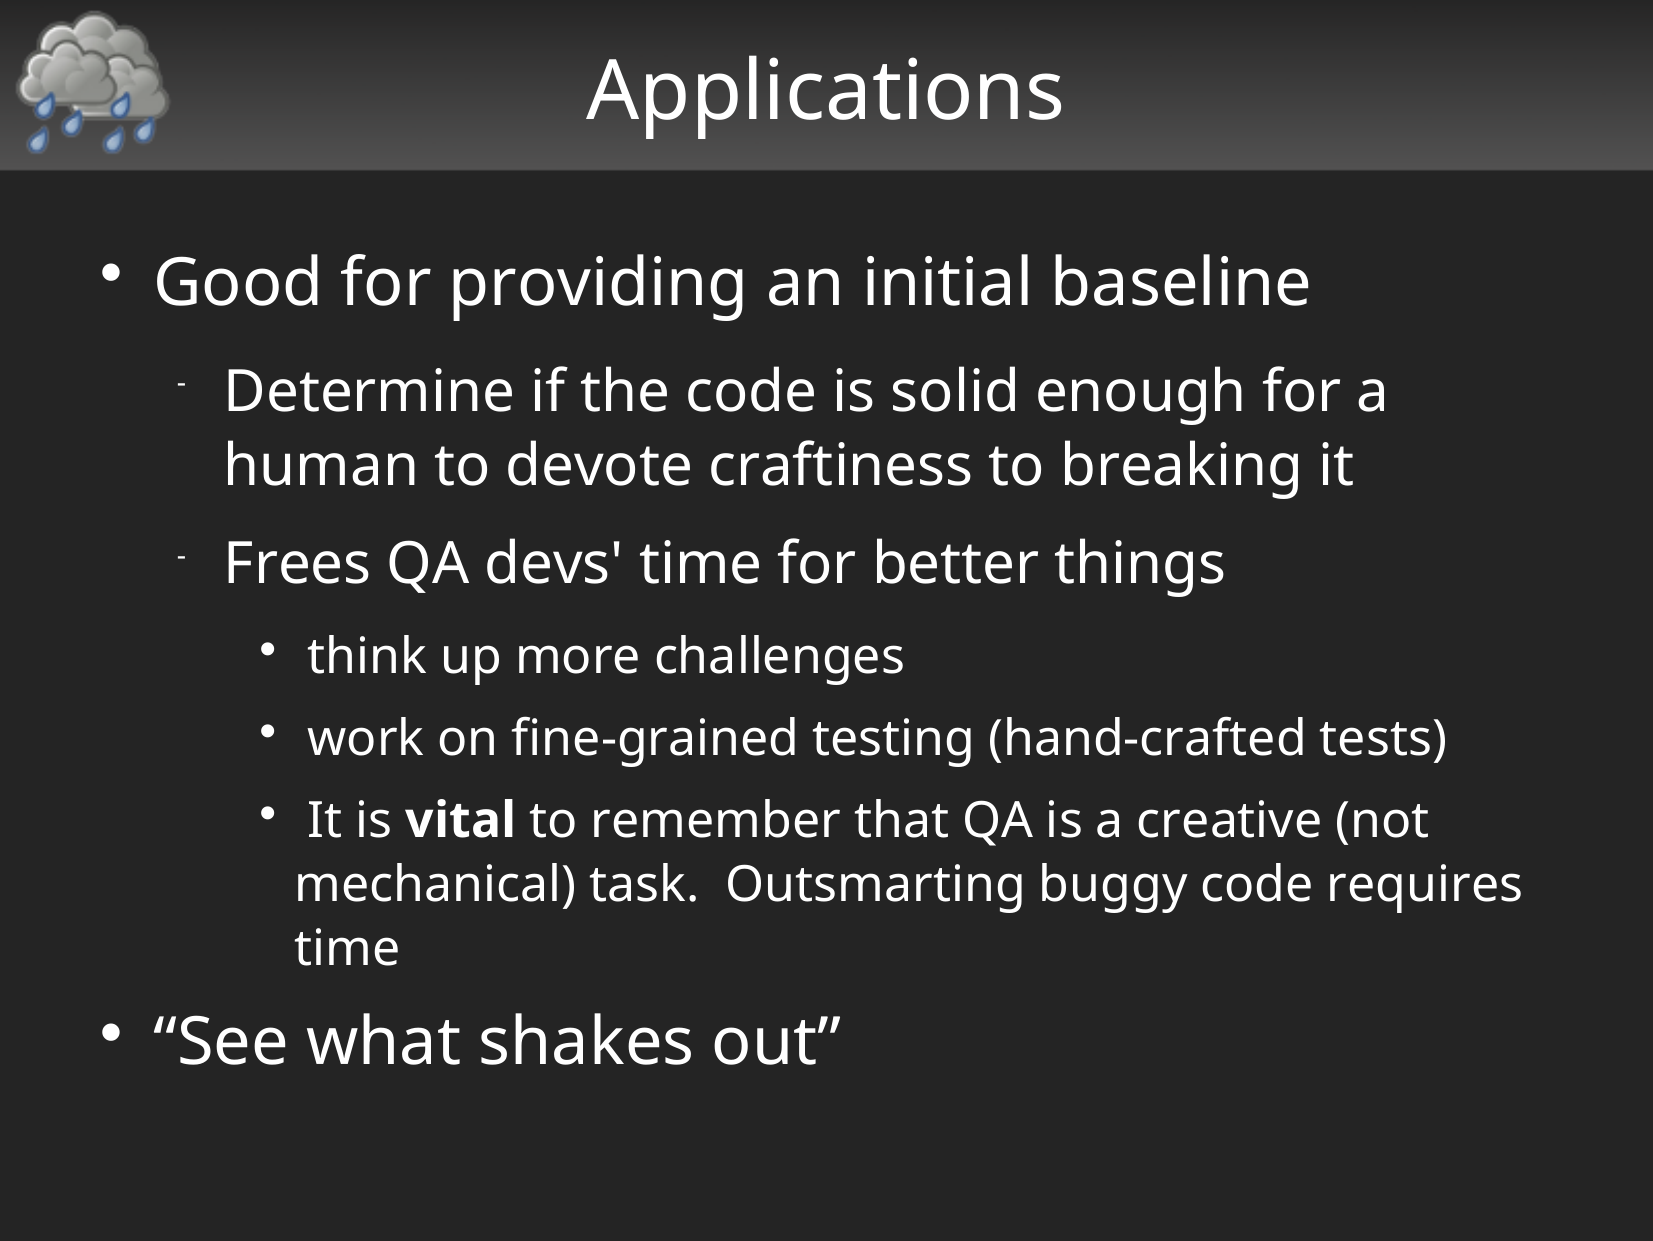

# Applications
Good for providing an initial baseline
Determine if the code is solid enough for a human to devote craftiness to breaking it
Frees QA devs' time for better things
 think up more challenges
 work on fine-grained testing (hand-crafted tests)
 It is vital to remember that QA is a creative (not mechanical) task. Outsmarting buggy code requires time
“See what shakes out”